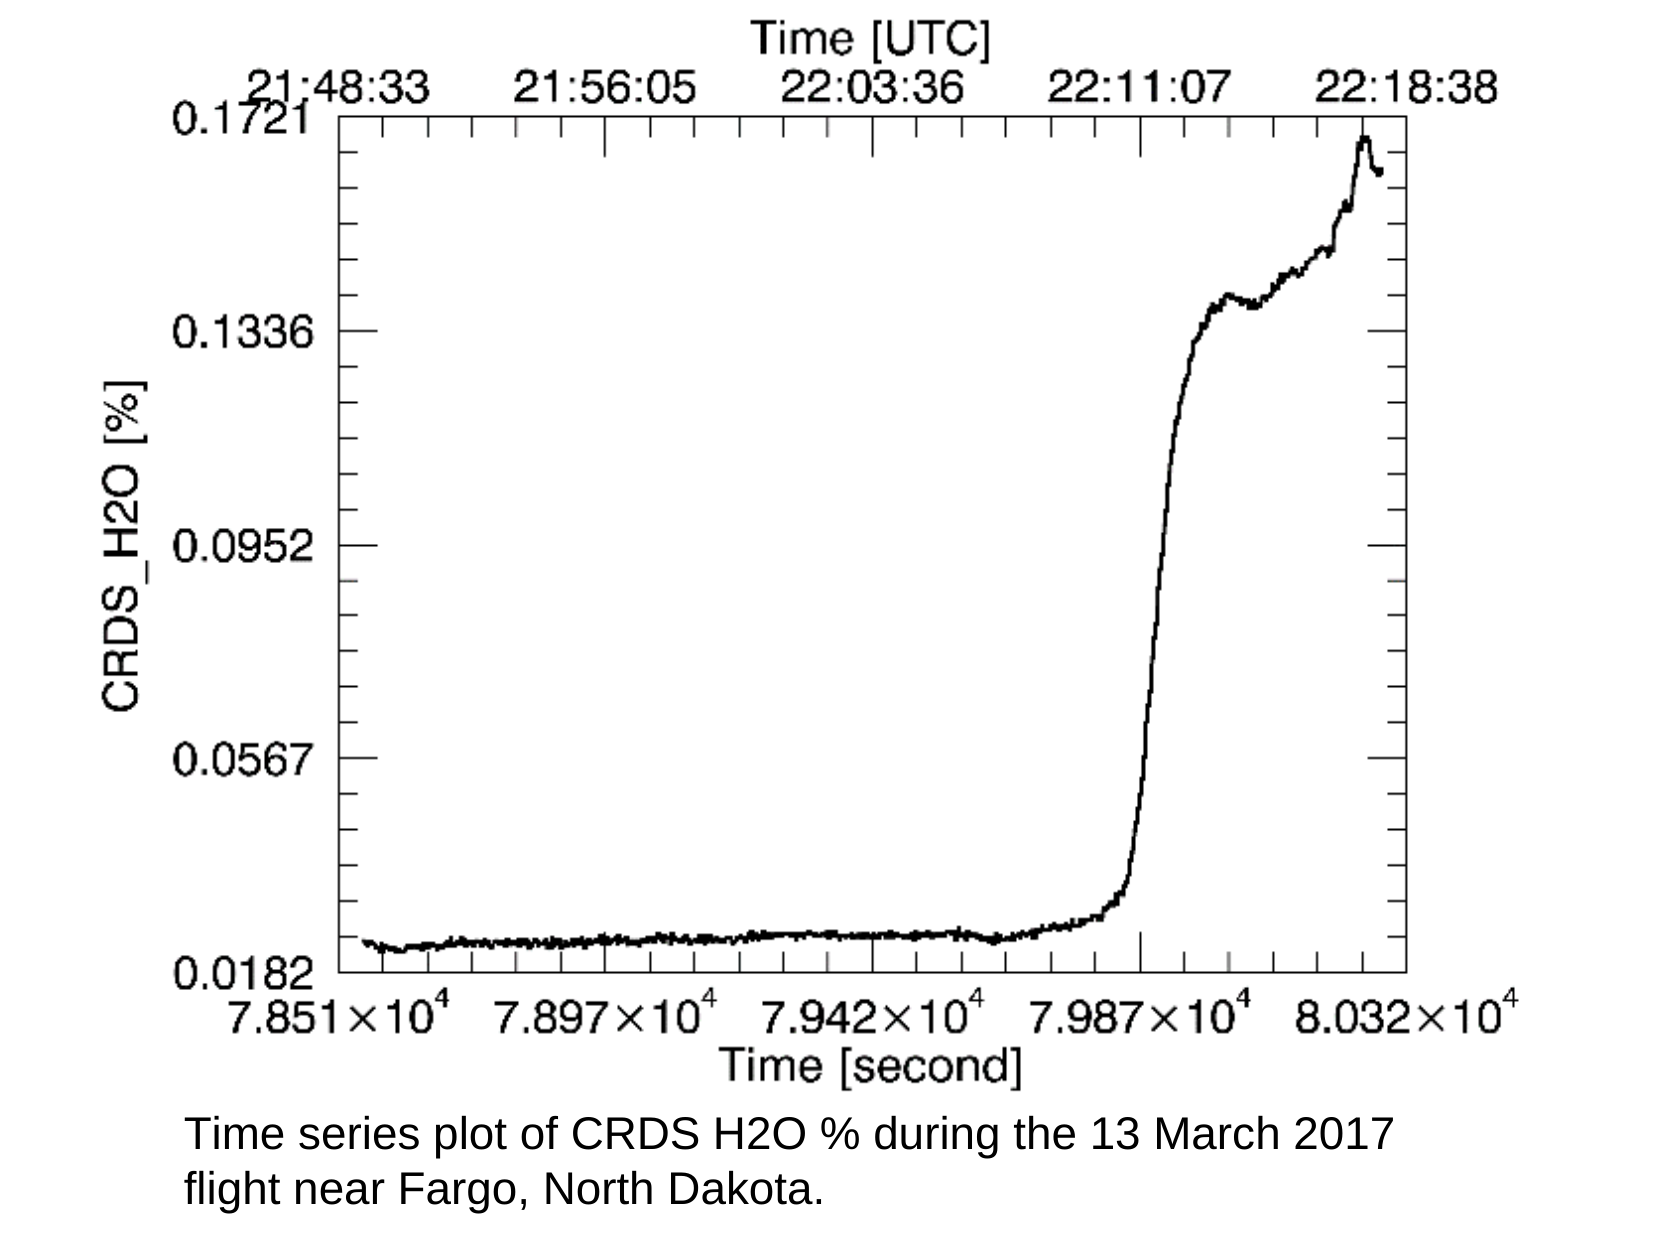

Time series plot of CRDS H2O % during the 13 March 2017 flight near Fargo, North Dakota.